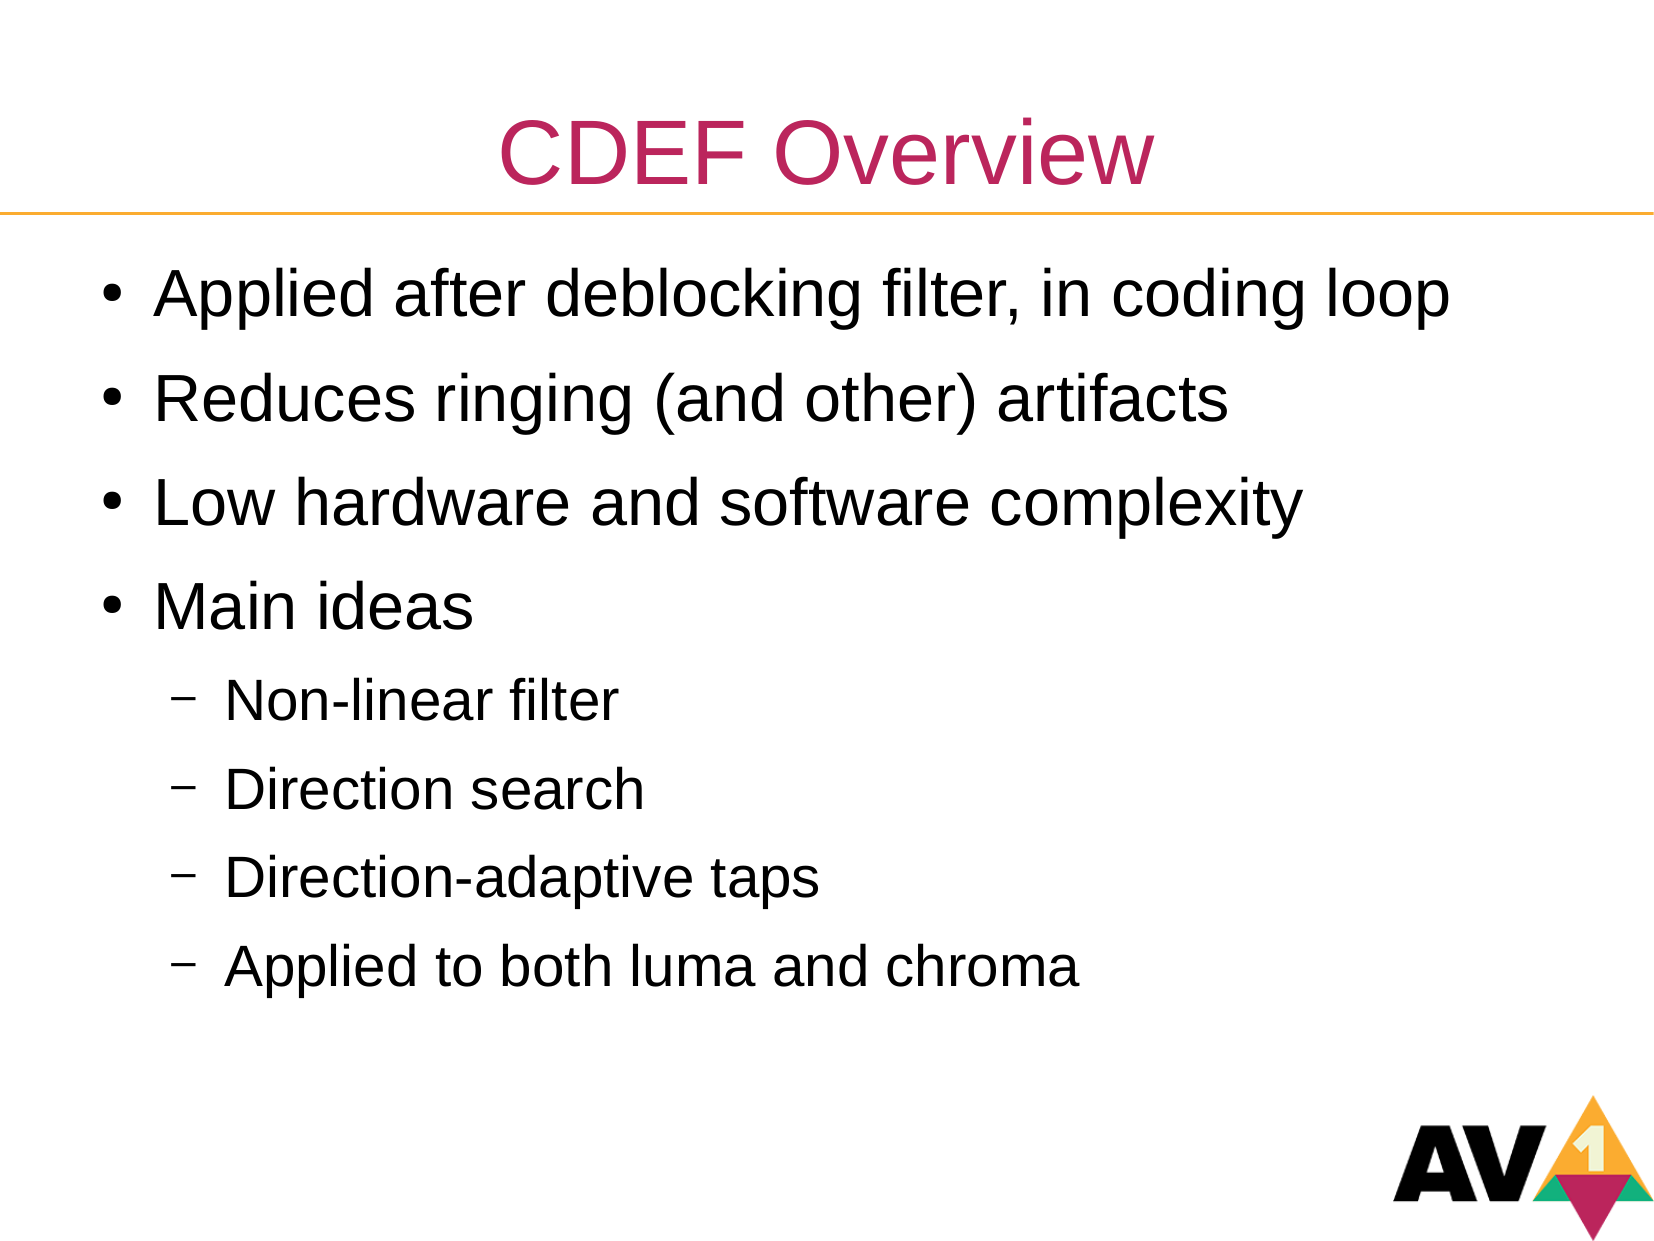

# CDEF Overview
Applied after deblocking filter, in coding loop
Reduces ringing (and other) artifacts
Low hardware and software complexity
Main ideas
Non-linear filter
Direction search
Direction-adaptive taps
Applied to both luma and chroma